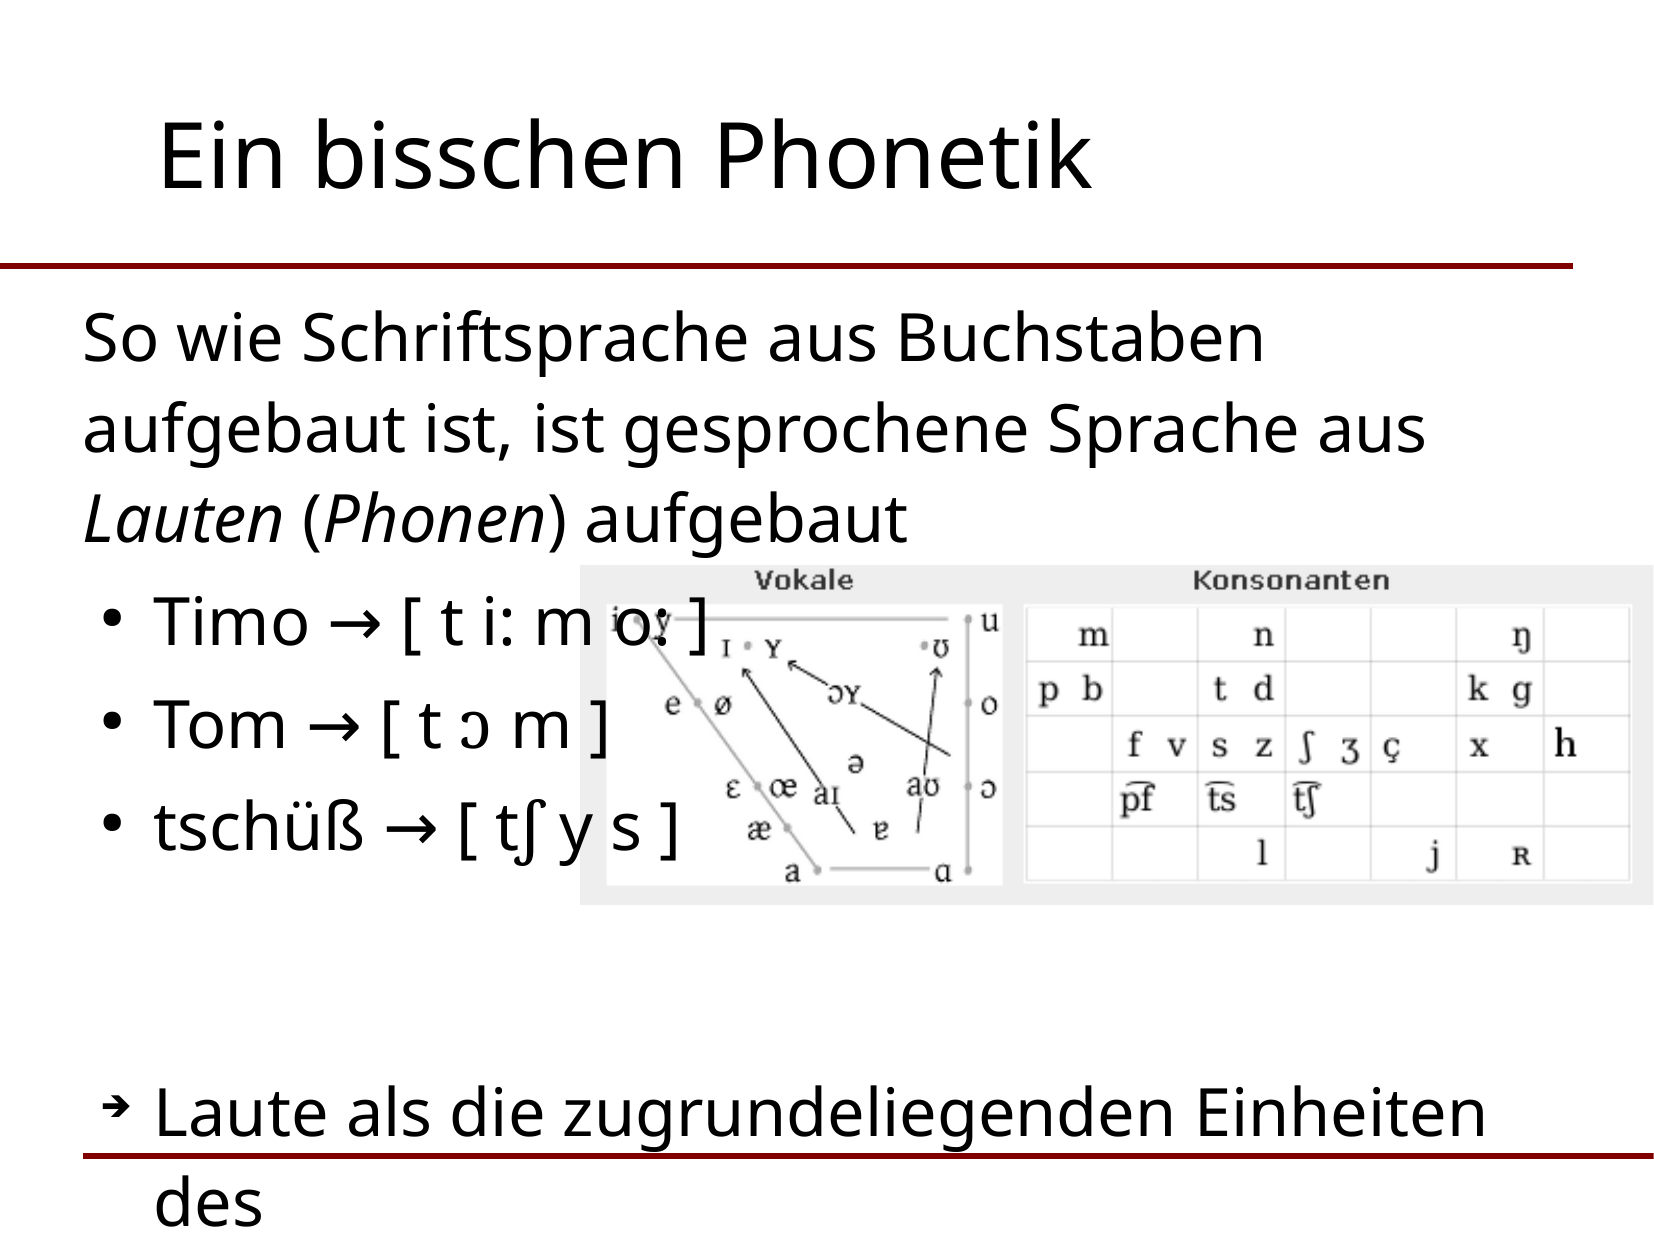

# Ein bisschen Phonetik
So wie Schriftsprache aus Buchstaben aufgebaut ist, ist gesprochene Sprache aus Lauten (Phonen) aufgebaut
Timo → [ t i: m o: ]
Tom → [ t ɔ m ]
tschüß → [ tʃ y s ]
Laute als die zugrundeliegenden Einheiten des
akustischen Modells nutzen!